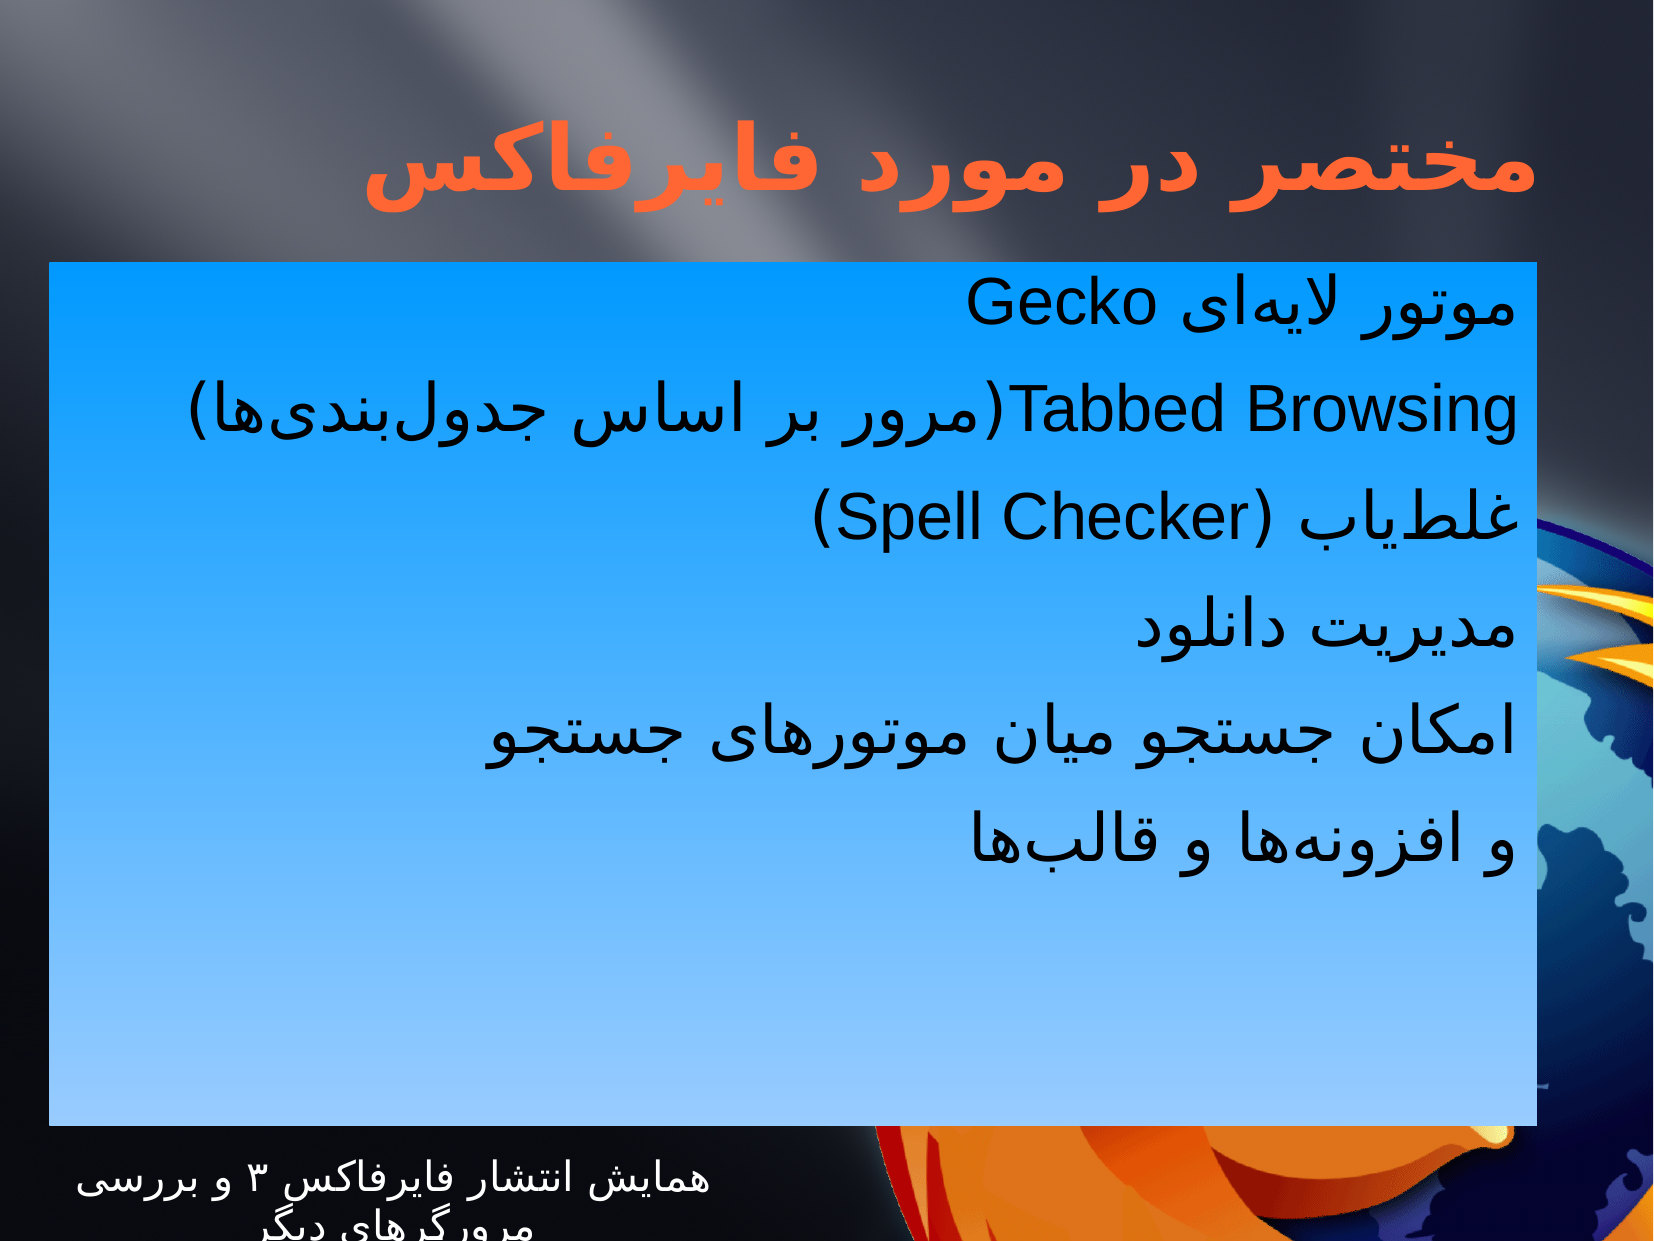

# مختصر در مورد فایرفاکس
موتور لایه‌ای Gecko
Tabbed Browsing(مرور بر اساس جدول‌بندی‌ها)
غلط‌یاب (Spell Checker)
مدیریت دانلود
امکان جستجو میان موتورهای جستجو
و افزونه‌ها و قالب‌ها